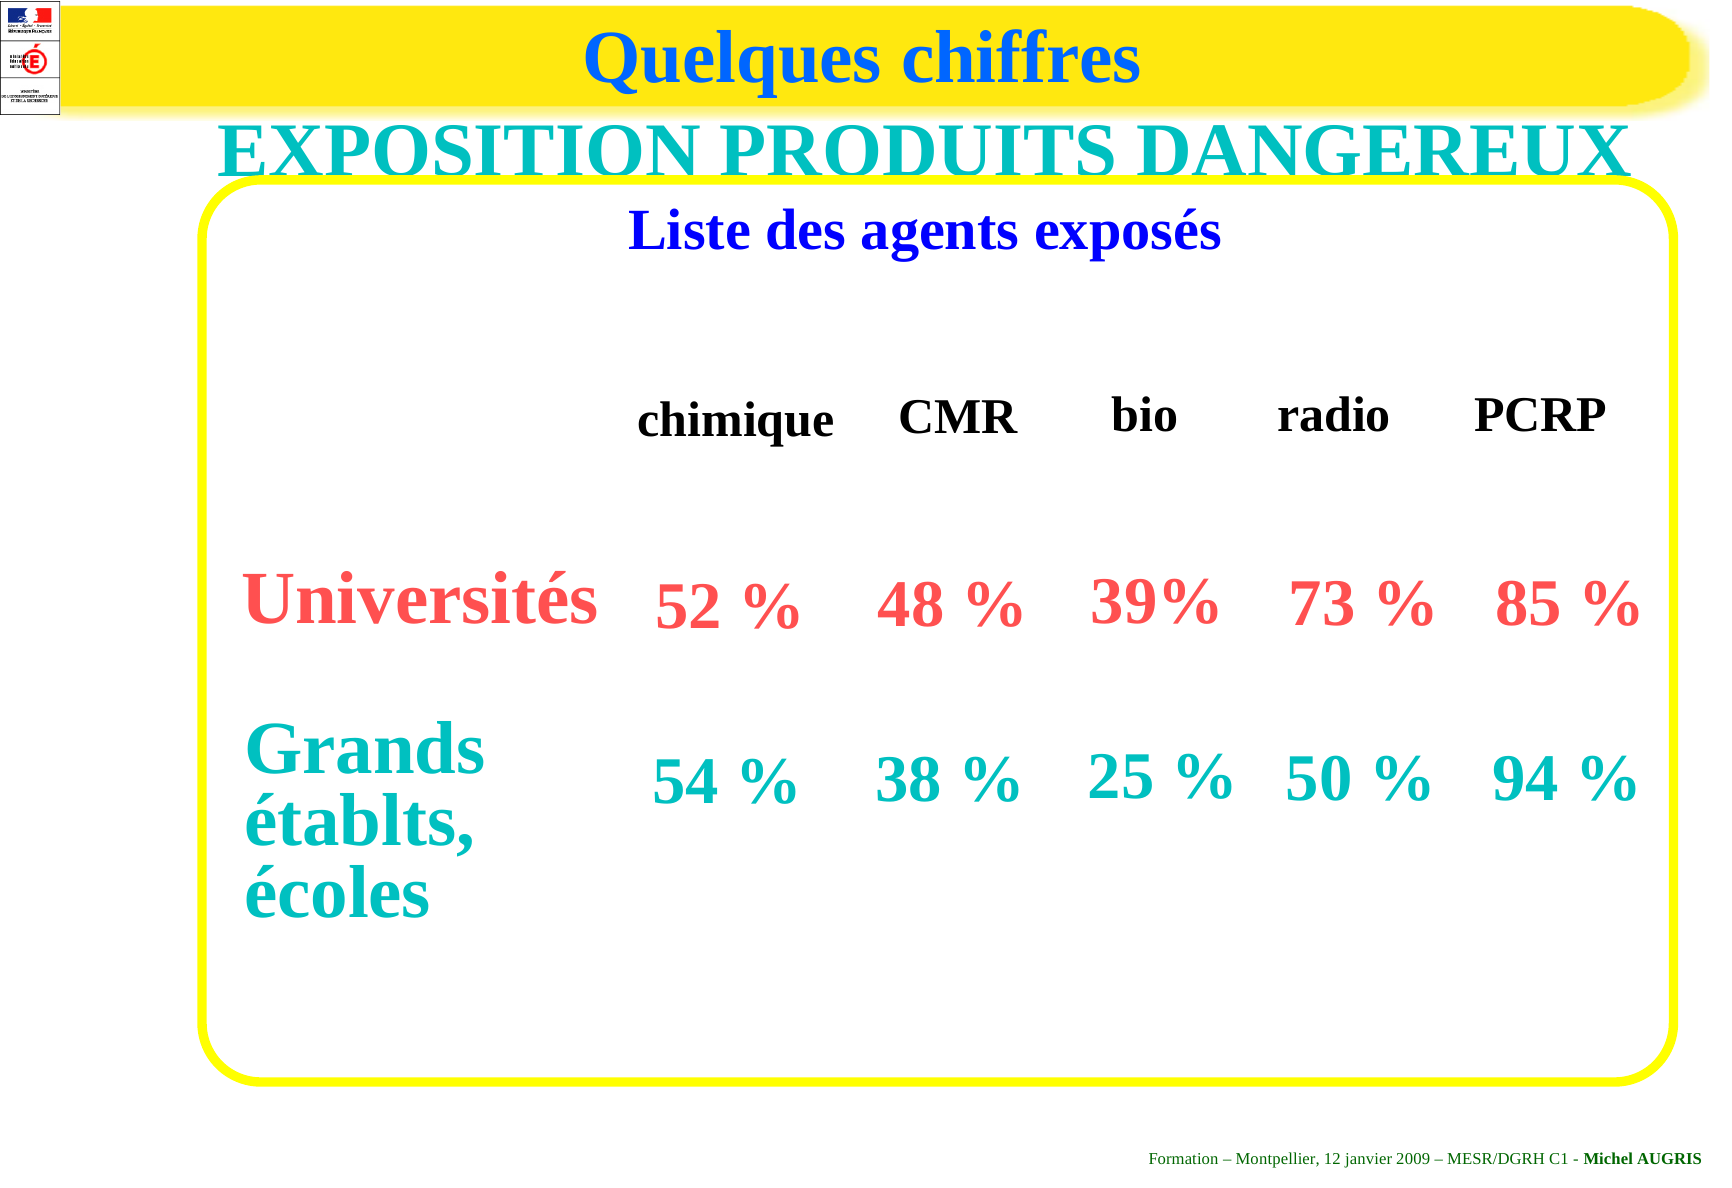

Quelques chiffres
EXPOSITION PRODUITS DANGEREUX
Liste des agents exposés
bio
radio
PCRP
CMR
chimique
Universités
39%
25 %
73 %
50 %
85 %
94 %
48 %
38 %
52 %
54 %
Grands
établts,
écoles